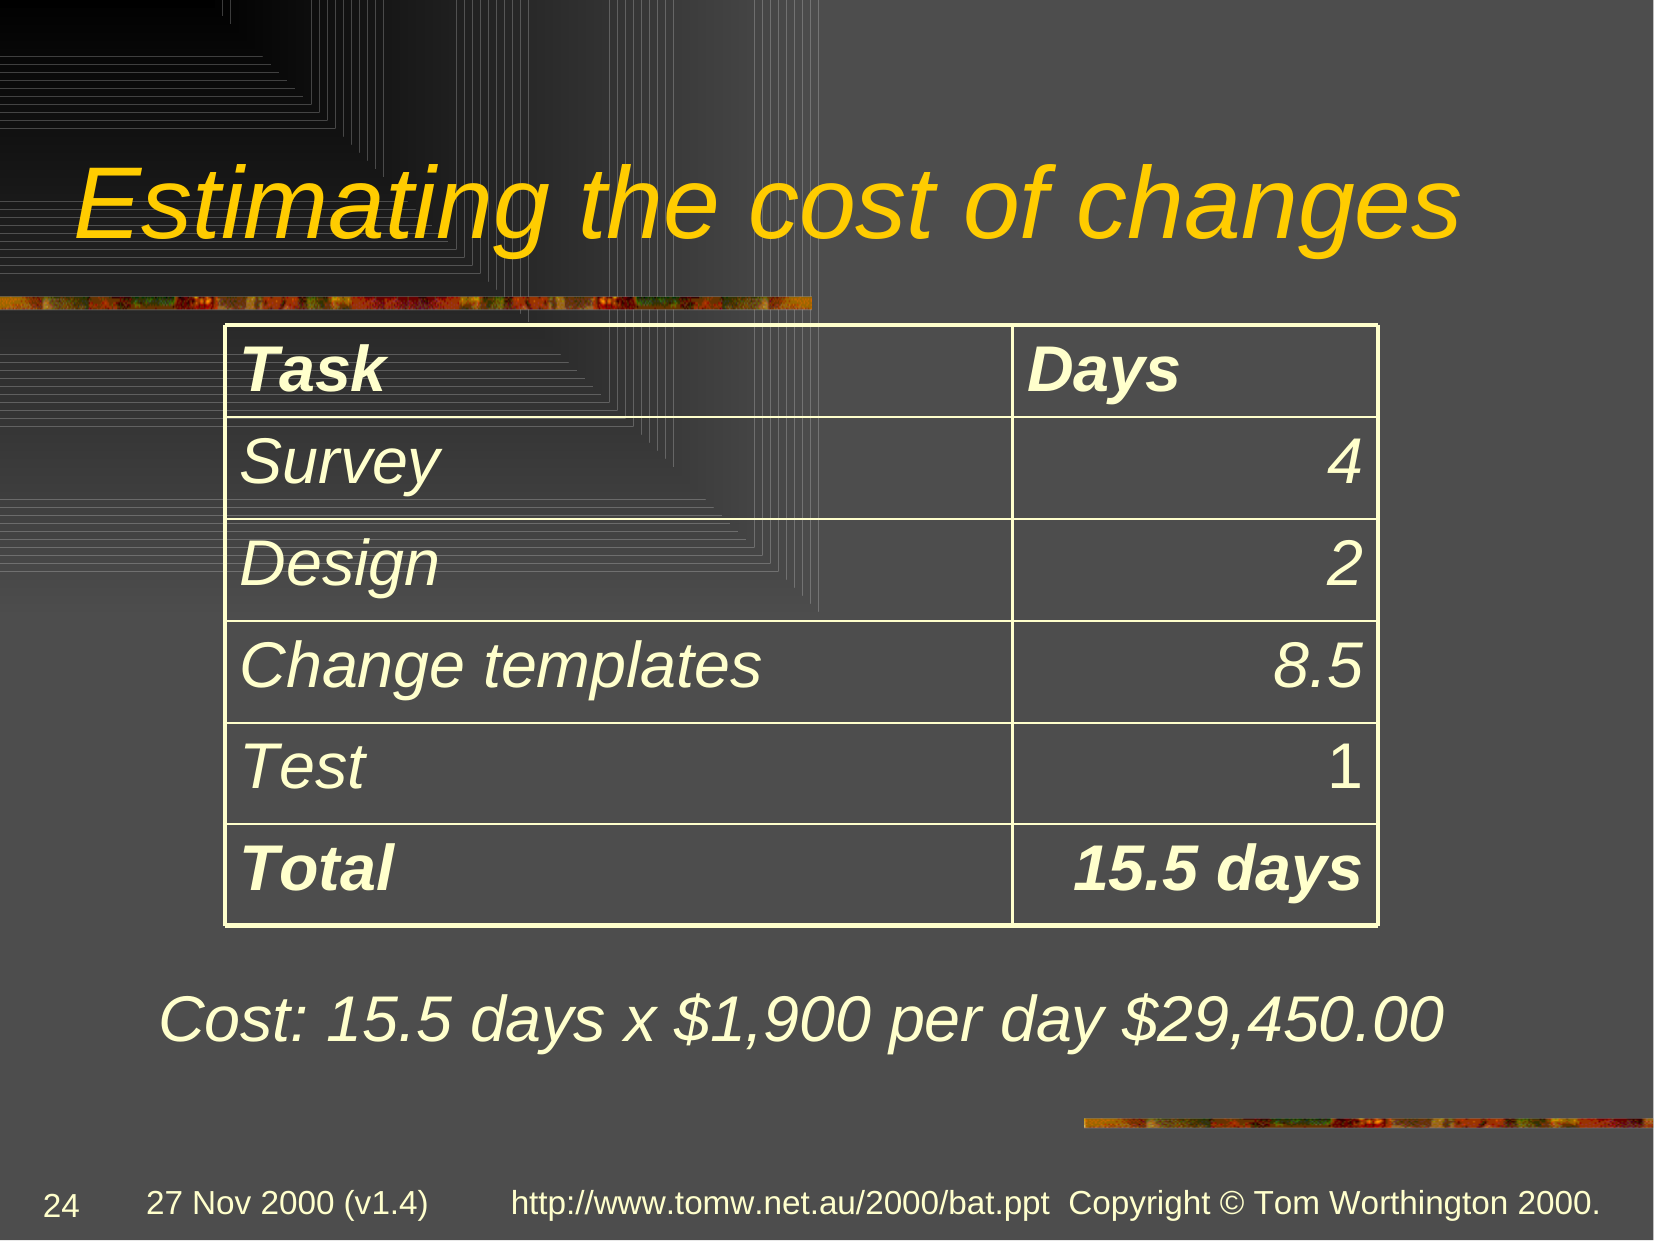

# Estimating the cost of changes
Task
Days
Survey
4
Design
2
Change templates
8.5
Test
1
Total
15.5 days
Cost: 15.5 days x $1,900 per day $29,450.00
27 Nov 2000 (v1.4)
http://www.tomw.net.au/2000/bat.ppt Copyright © Tom Worthington 2000.
24